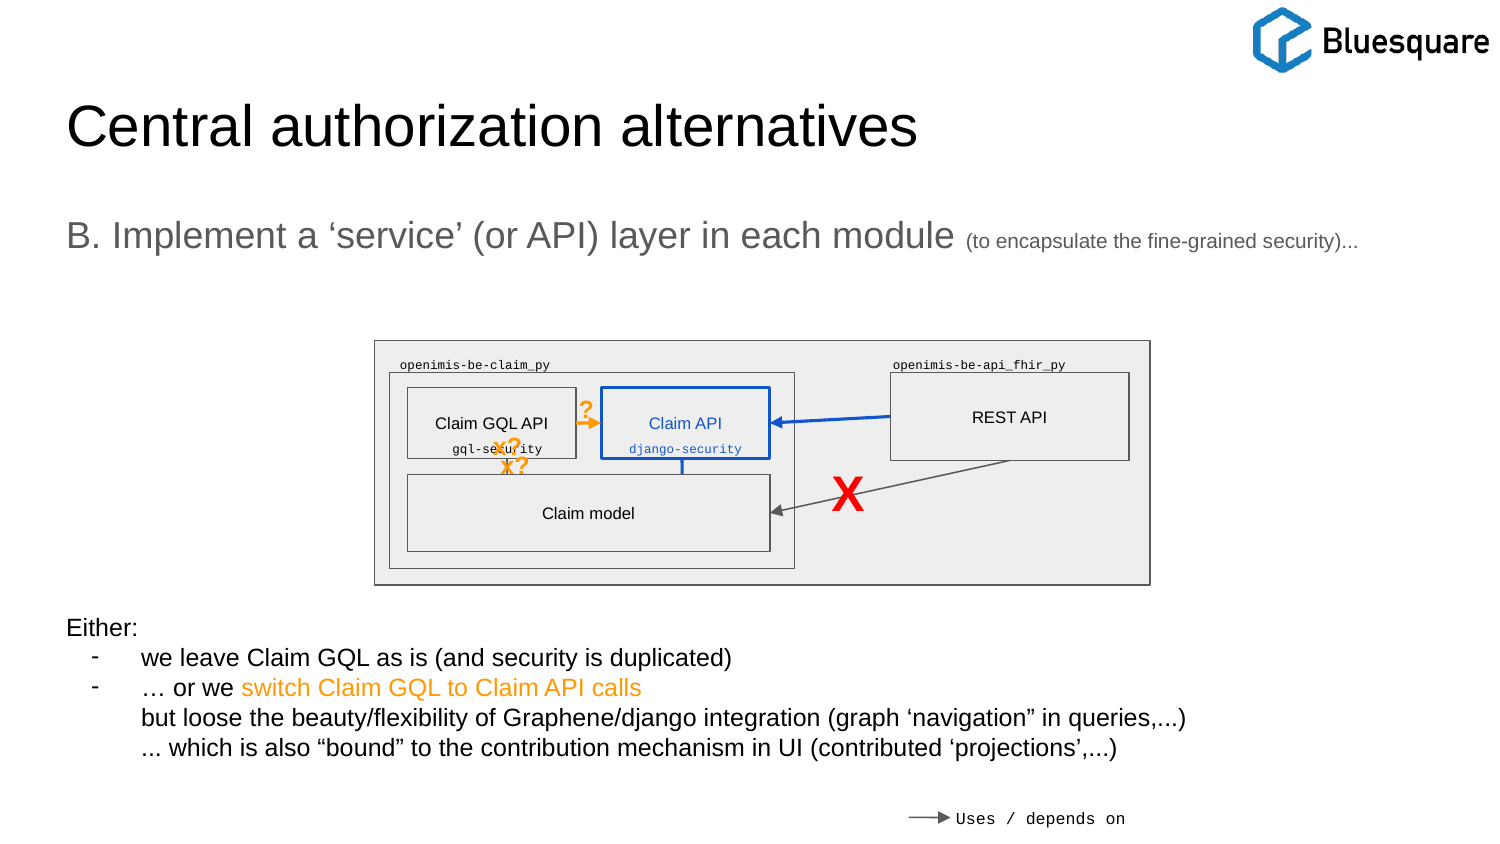

# Central authorization alternatives
B. Implement a ‘service’ (or API) layer in each module (to encapsulate the fine-grained security)...
openimis-be-api_fhir_py
openimis-be-claim_py
REST API
?
Claim GQL API
Claim API
x?
gql-security
django-security
x?
X
Claim model
Either:
we leave Claim GQL as is (and security is duplicated)
… or we switch Claim GQL to Claim API calls
but loose the beauty/flexibility of Graphene/django integration (graph ‘navigation” in queries,...)
... which is also “bound” to the contribution mechanism in UI (contributed ‘projections’,...)
Uses / depends on